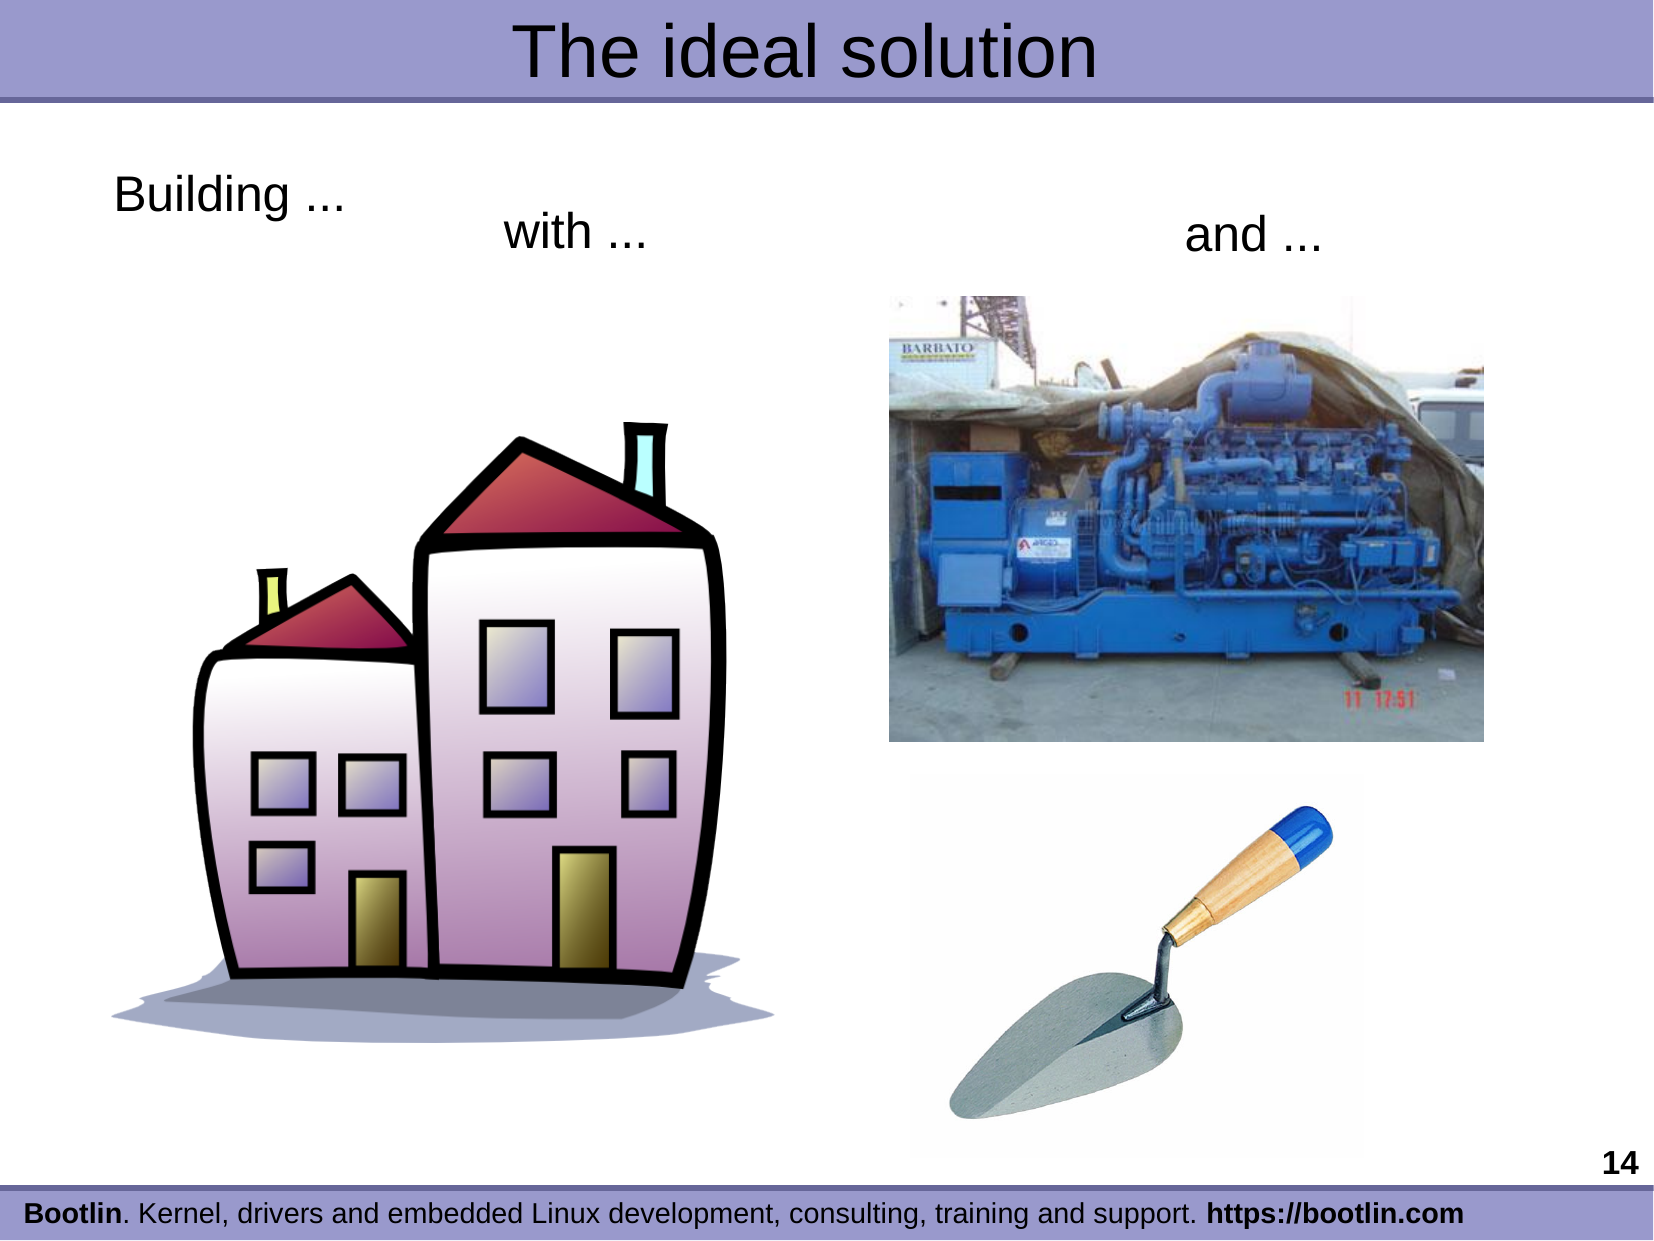

# The ideal solution
Building ...
with ...
with ...
and ...